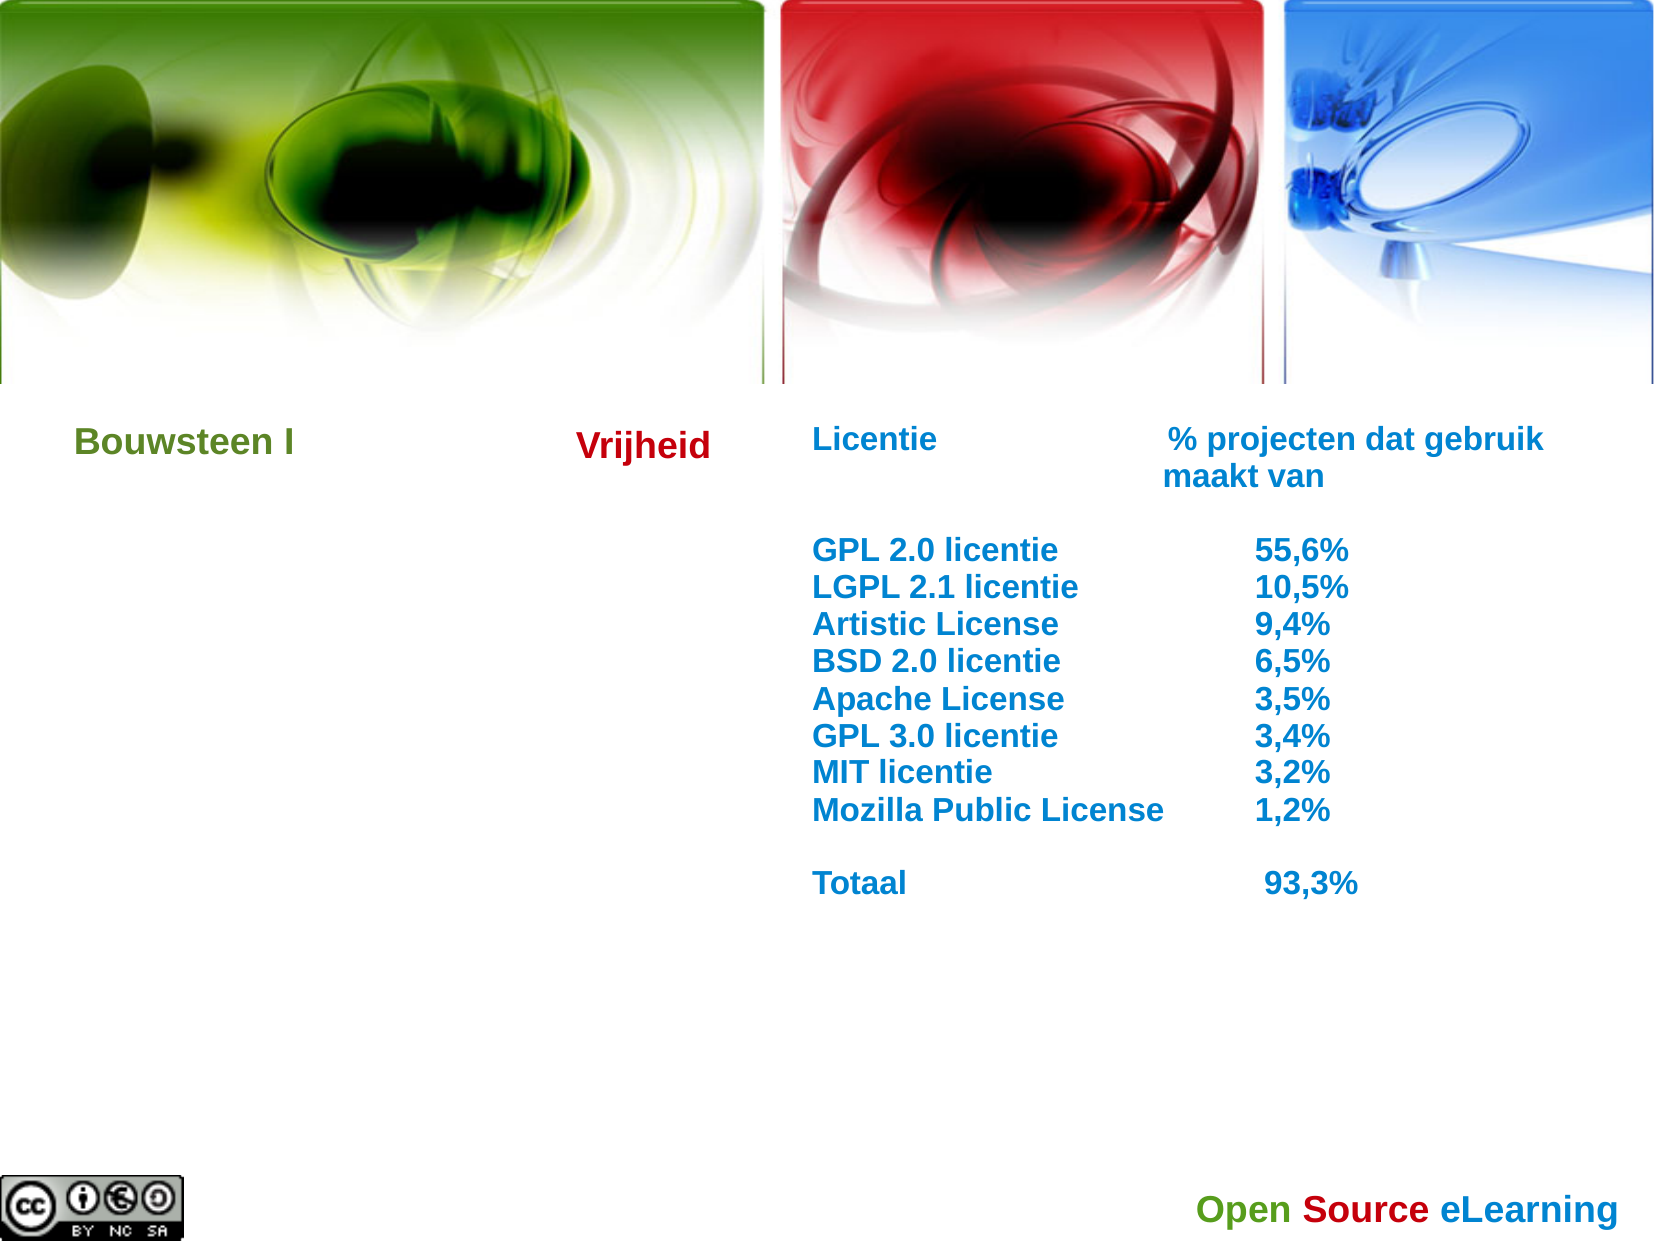

Bouwsteen I
Licentie % projecten dat gebruik maakt van
GPL 2.0 licentie			55,6%
LGPL 2.1 licentie			10,5%
Artistic License			9,4%
BSD 2.0 licentie			6,5%
Apache License			3,5%
GPL 3.0 licentie 			3,4%
MIT licentie				3,2%
Mozilla Public License		1,2%
Totaal					 93,3%
Vrijheid
Open Source eLearning